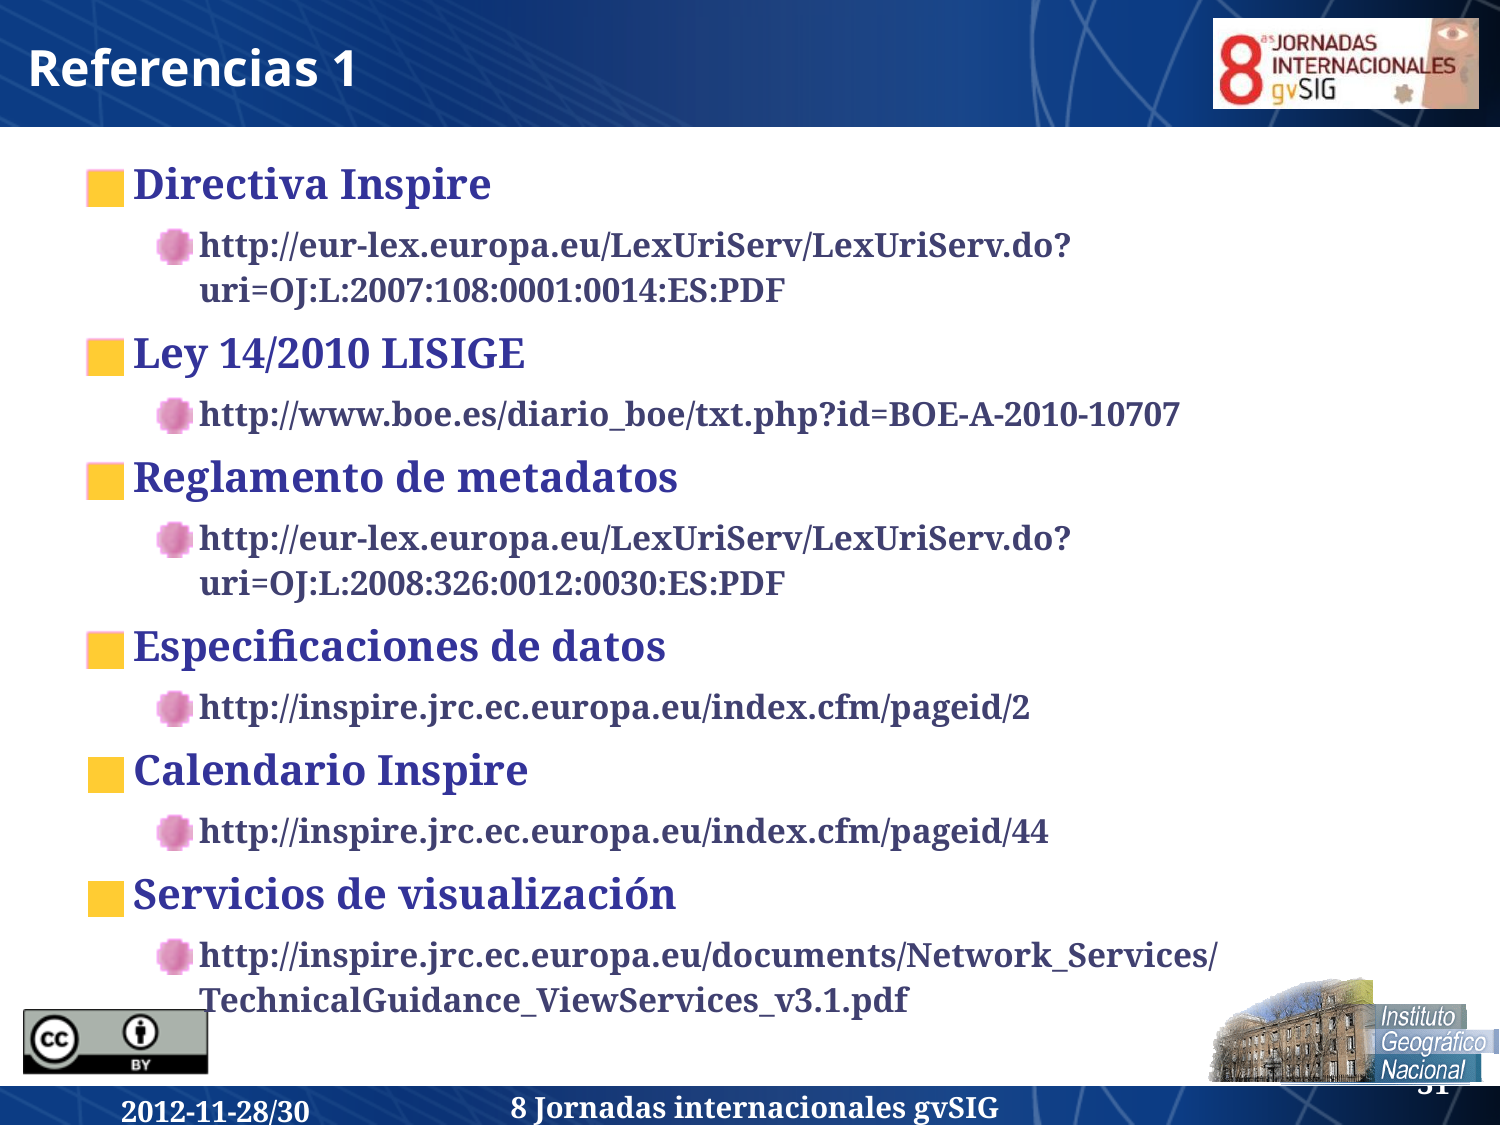

# Referencias 1
Directiva Inspire
http://eur-lex.europa.eu/LexUriServ/LexUriServ.do?uri=OJ:L:2007:108:0001:0014:ES:PDF
Ley 14/2010 LISIGE
http://www.boe.es/diario_boe/txt.php?id=BOE-A-2010-10707
Reglamento de metadatos
http://eur-lex.europa.eu/LexUriServ/LexUriServ.do?uri=OJ:L:2008:326:0012:0030:ES:PDF
Especificaciones de datos
http://inspire.jrc.ec.europa.eu/index.cfm/pageid/2
Calendario Inspire
http://inspire.jrc.ec.europa.eu/index.cfm/pageid/44
Servicios de visualización
http://inspire.jrc.ec.europa.eu/documents/Network_Services/TechnicalGuidance_ViewServices_v3.1.pdf